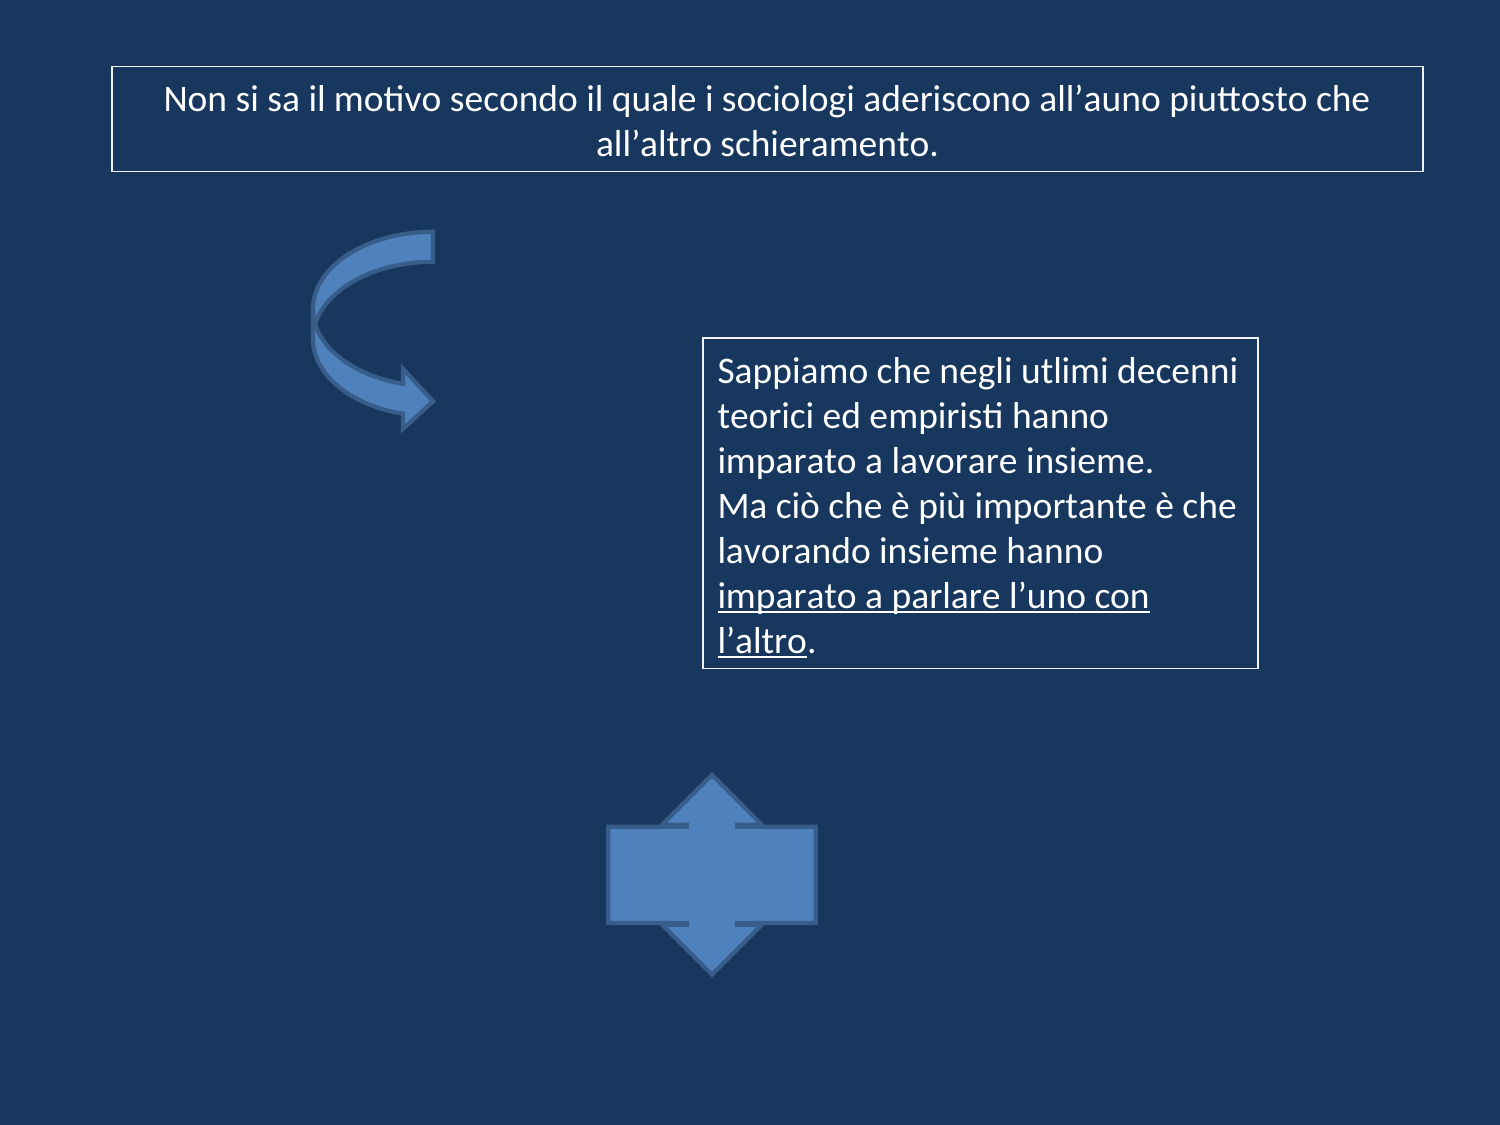

Non si sa il motivo secondo il quale i sociologi aderiscono all’auno piuttosto che all’altro schieramento.
Sappiamo che negli utlimi decenni teorici ed empiristi hanno imparato a lavorare insieme.
Ma ciò che è più importante è che lavorando insieme hanno imparato a parlare l’uno con l’altro.